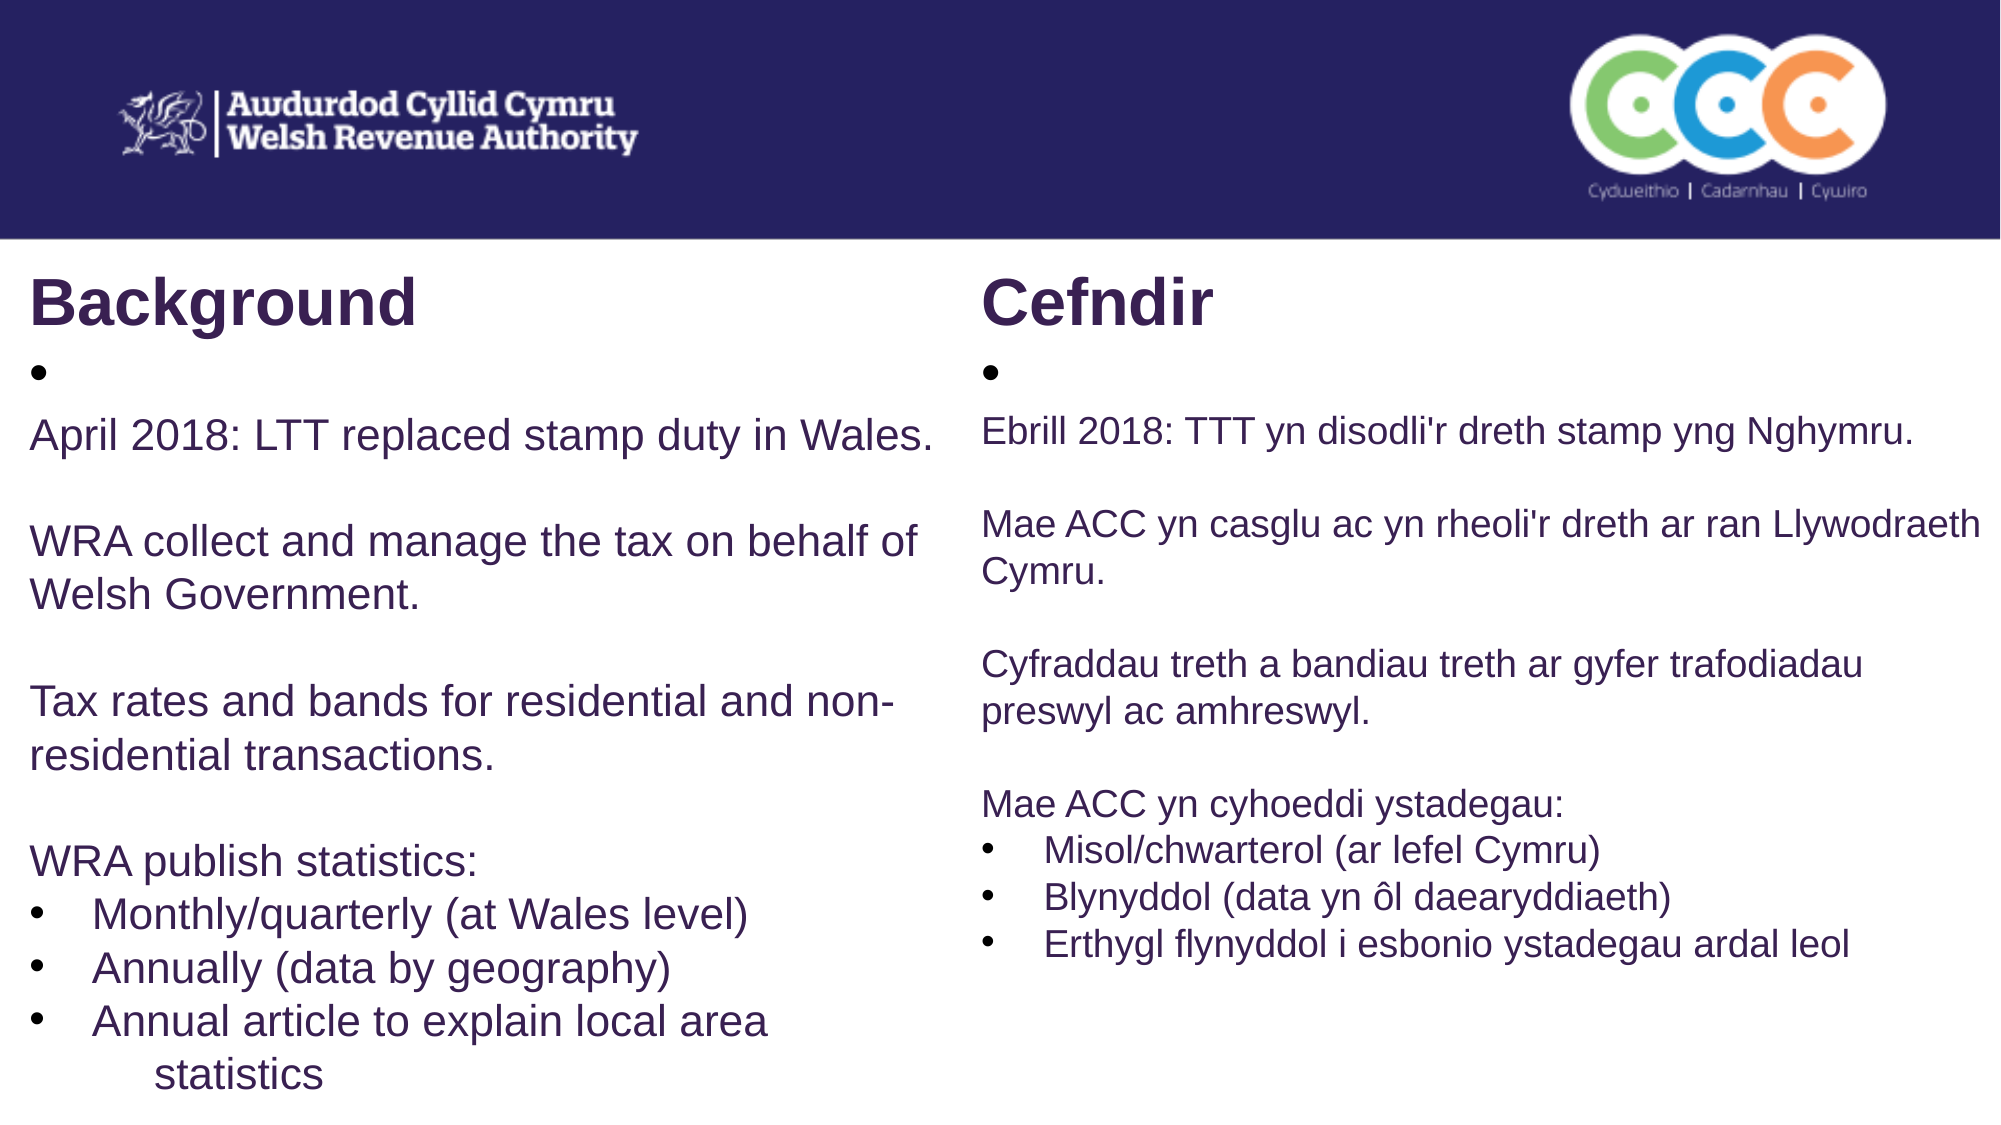

Background
April 2018: LTT replaced stamp duty in Wales.
WRA collect and manage the tax on behalf of Welsh Government.
Tax rates and bands for residential and non-residential transactions.
WRA publish statistics:
Monthly/quarterly (at Wales level)
Annually (data by geography)
Annual article to explain local area statistics
Cefndir
Ebrill 2018: TTT yn disodli'r dreth stamp yng Nghymru.
Mae ACC yn casglu ac yn rheoli'r dreth ar ran Llywodraeth Cymru.
Cyfraddau treth a bandiau treth ar gyfer trafodiadau preswyl ac amhreswyl.
Mae ACC yn cyhoeddi ystadegau:
Misol/chwarterol (ar lefel Cymru)
Blynyddol (data yn ôl daearyddiaeth)
Erthygl flynyddol i esbonio ystadegau ardal leol